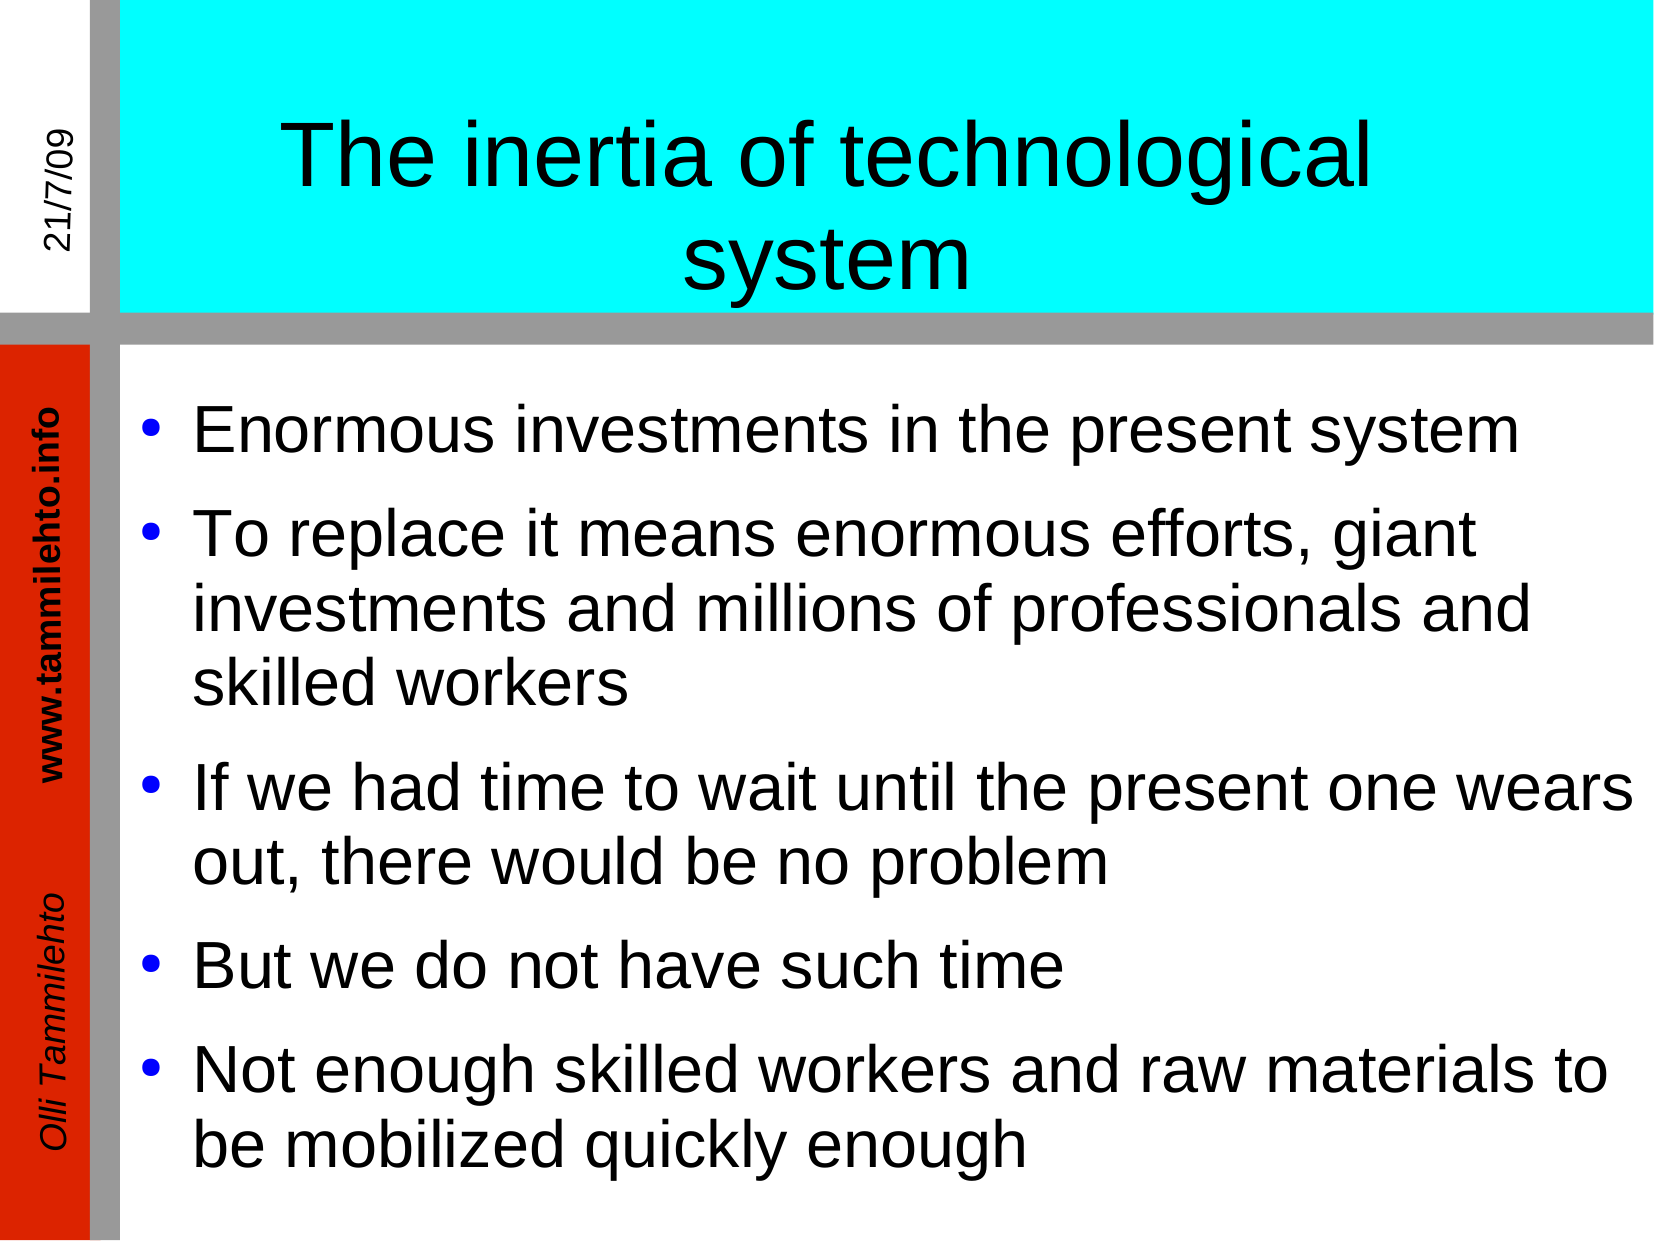

# The inertia of technological system
Enormous investments in the present system
To replace it means enormous efforts, giant investments and millions of professionals and skilled workers
If we had time to wait until the present one wears out, there would be no problem
But we do not have such time
Not enough skilled workers and raw materials to be mobilized quickly enough